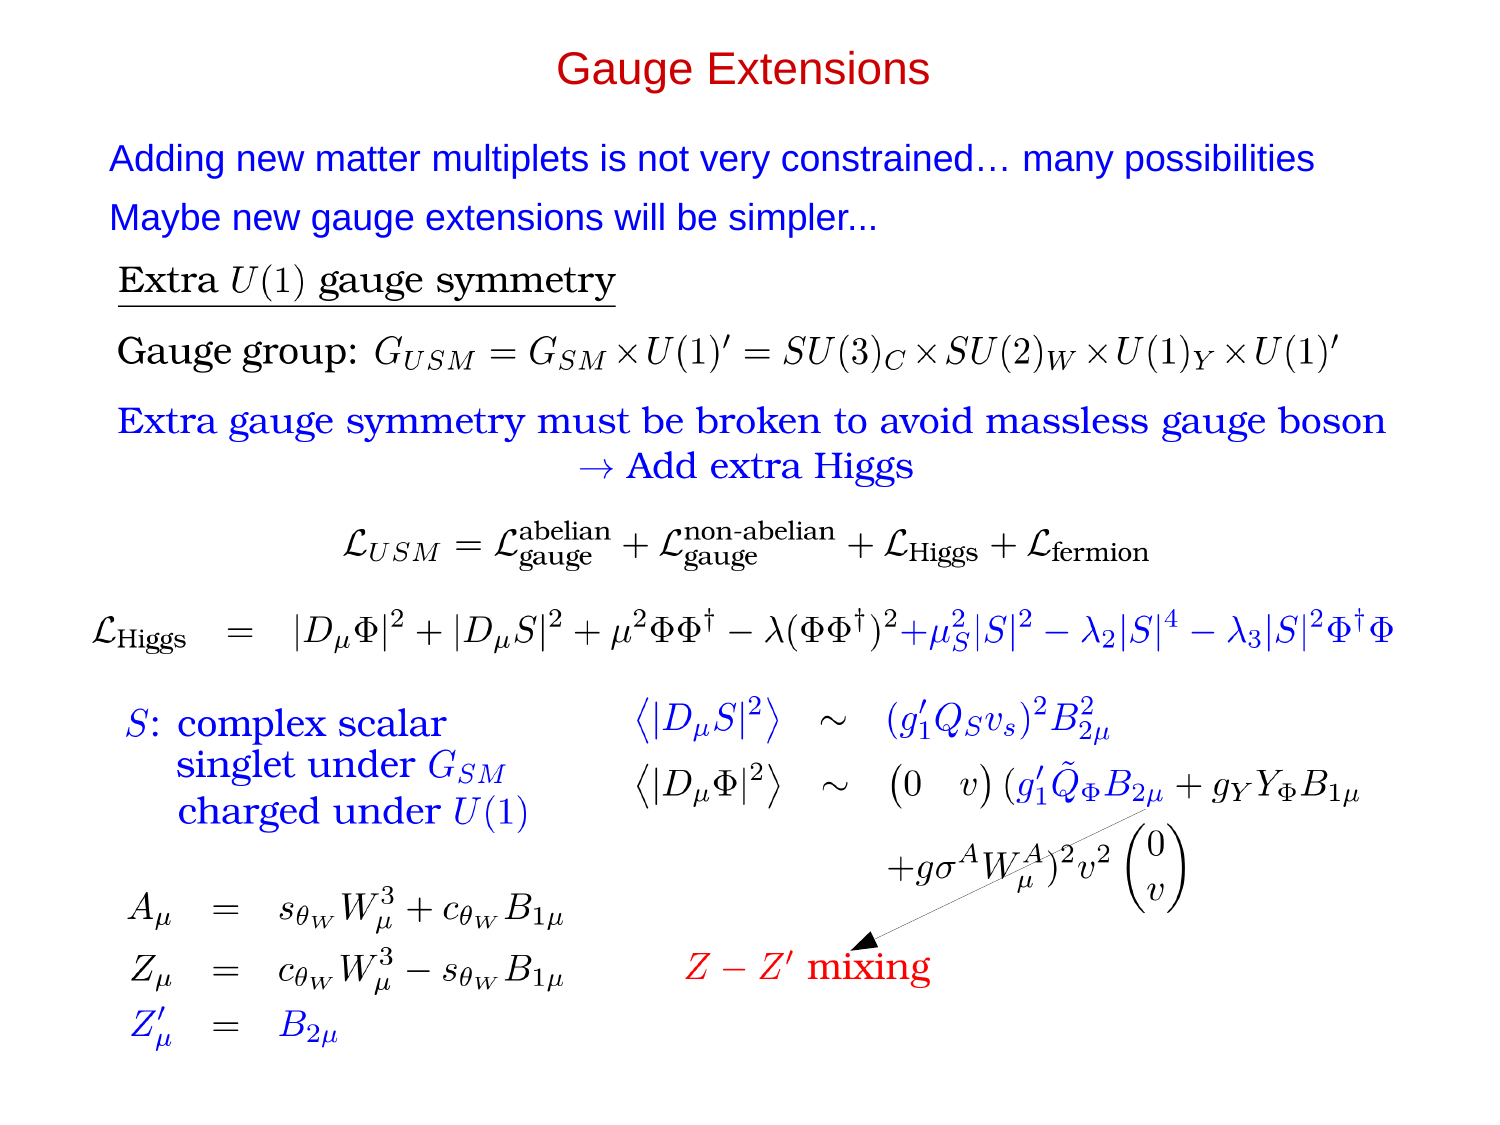

Gauge Extensions
Adding new matter multiplets is not very constrained… many possibilities
Maybe new gauge extensions will be simpler...